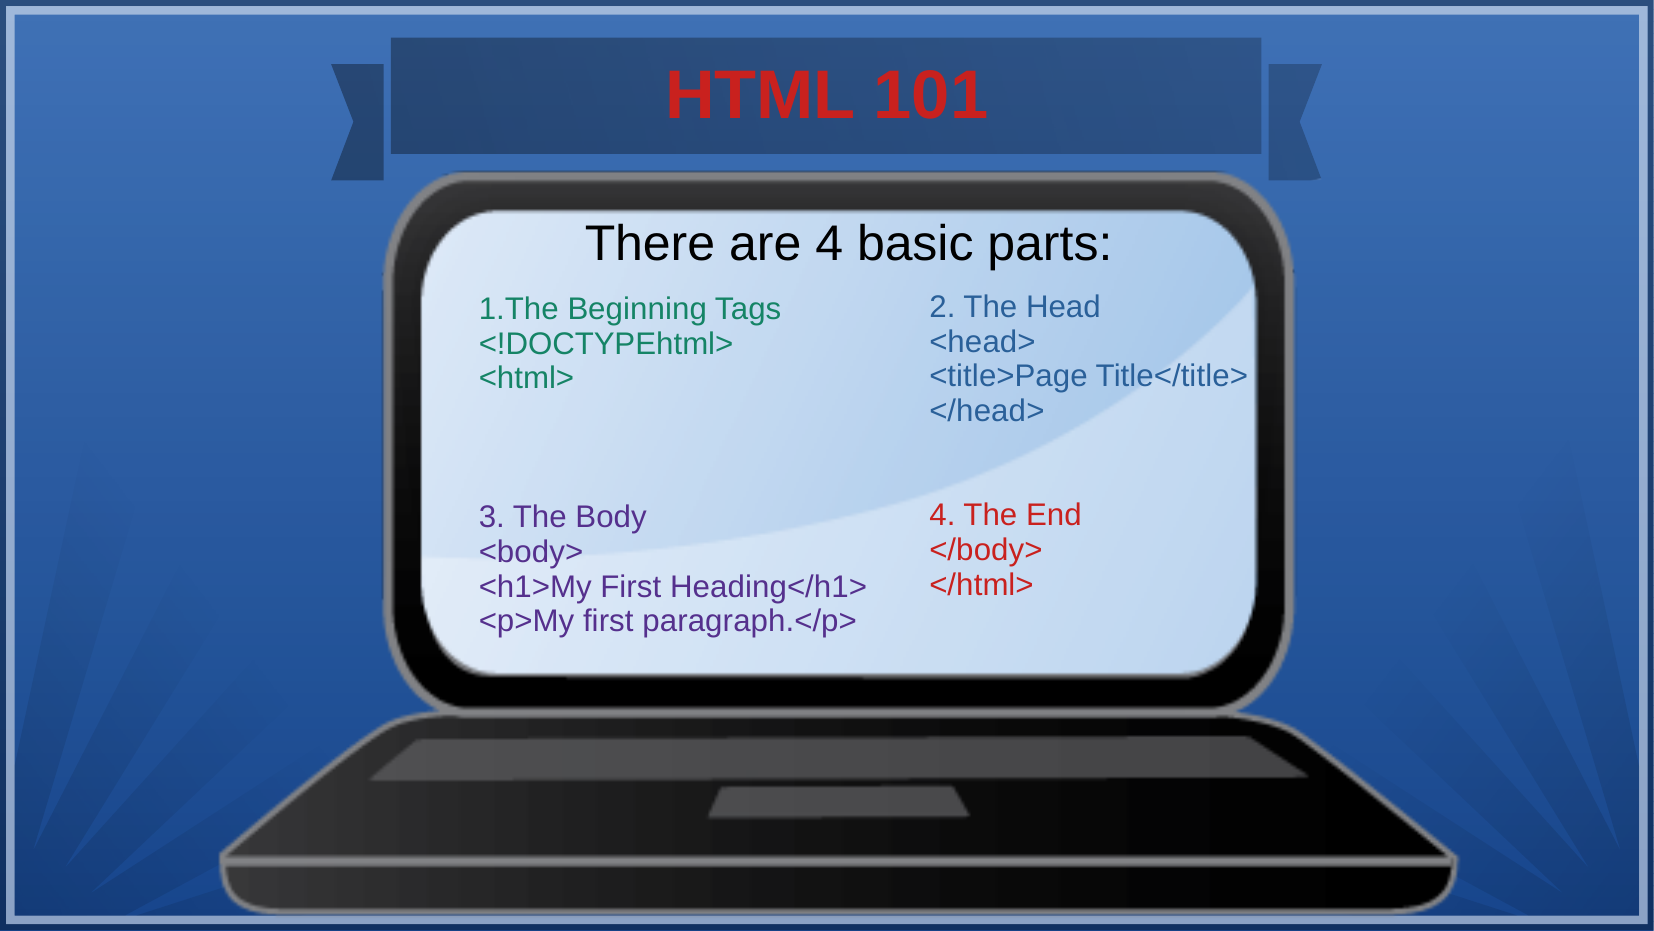

# HTML 101
There are 4 basic parts:
2. The Head
<head>
<title>Page Title</title>
</head>
4. The End
</body>
</html>
1.The Beginning Tags
<!DOCTYPEhtml>
<html>
3. The Body
<body>
<h1>My First Heading</h1>
<p>My first paragraph.</p>